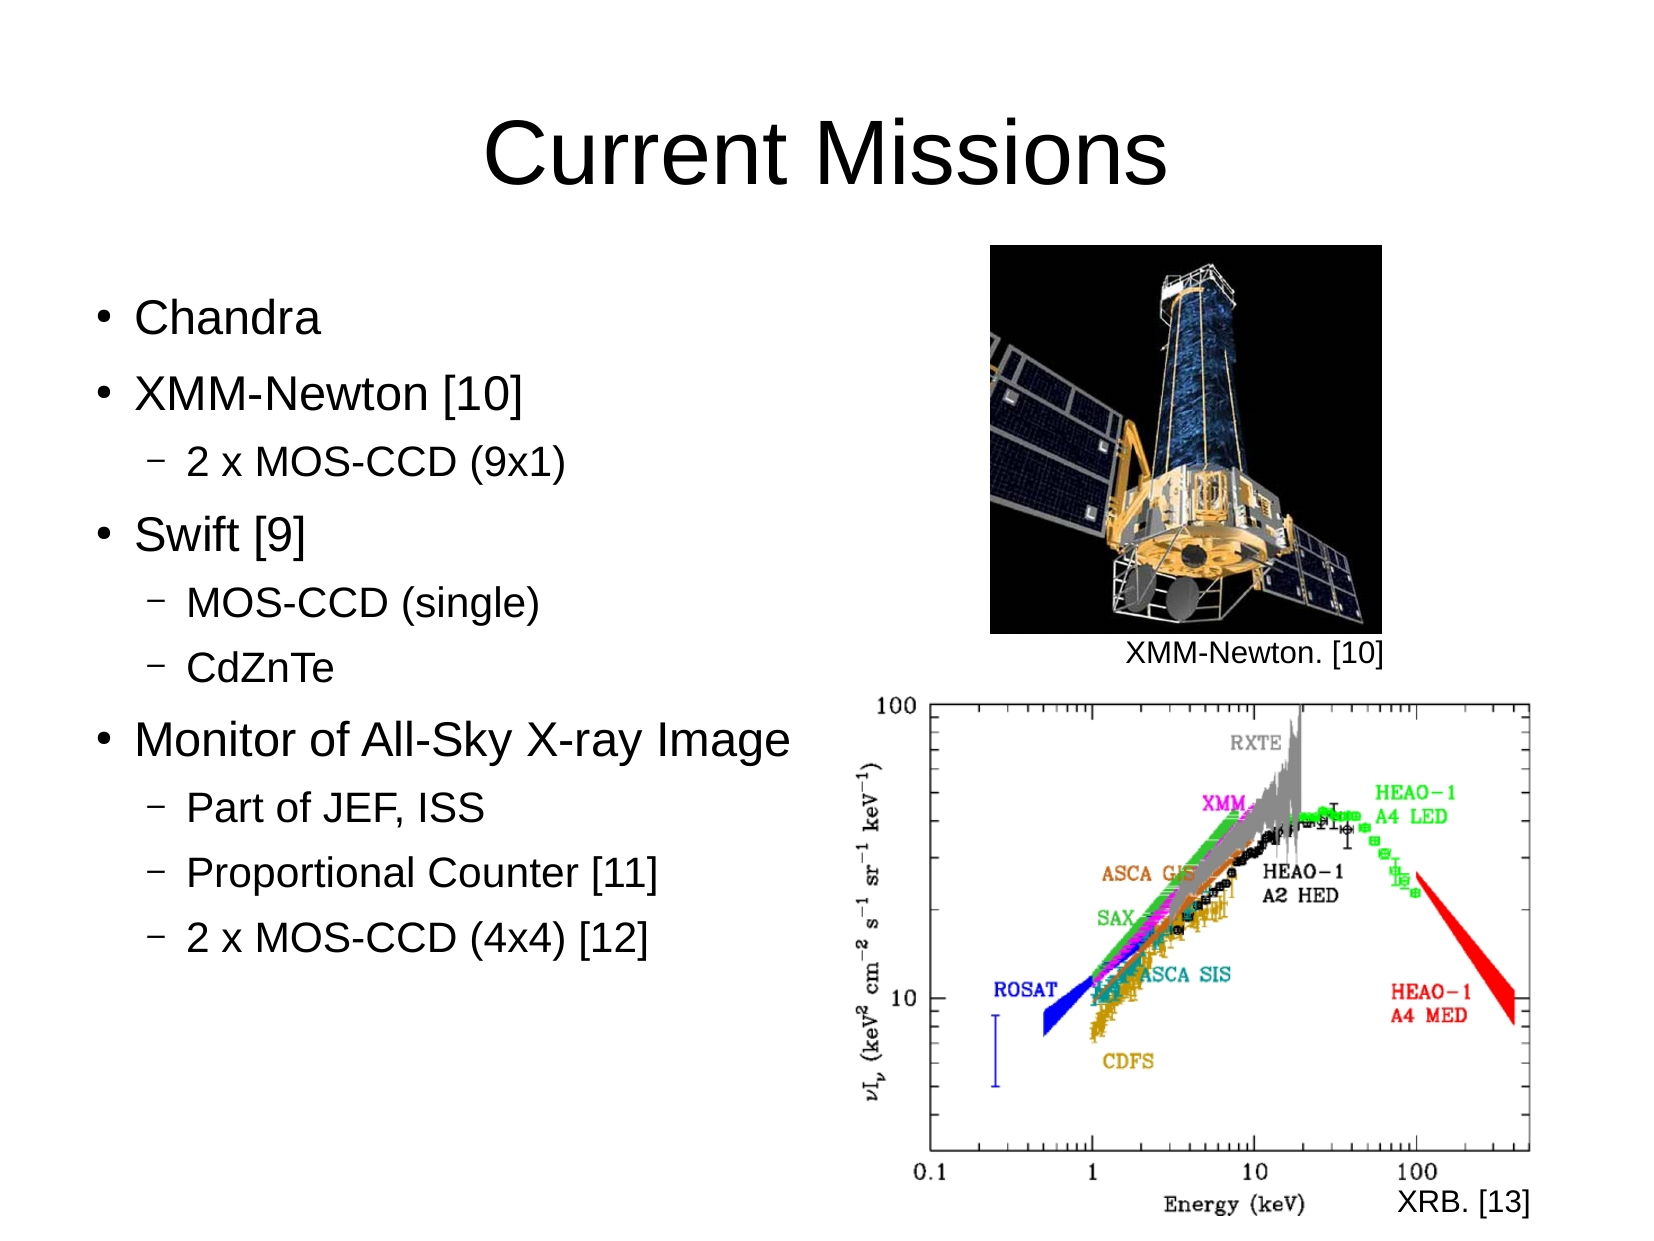

# Current Missions
Chandra
XMM-Newton [10]
2 x MOS-CCD (9x1)
Swift [9]
MOS-CCD (single)
CdZnTe
Monitor of All-Sky X-ray Image
Part of JEF, ISS
Proportional Counter [11]
2 x MOS-CCD (4x4) [12]
XMM-Newton. [10]
XRB. [13]